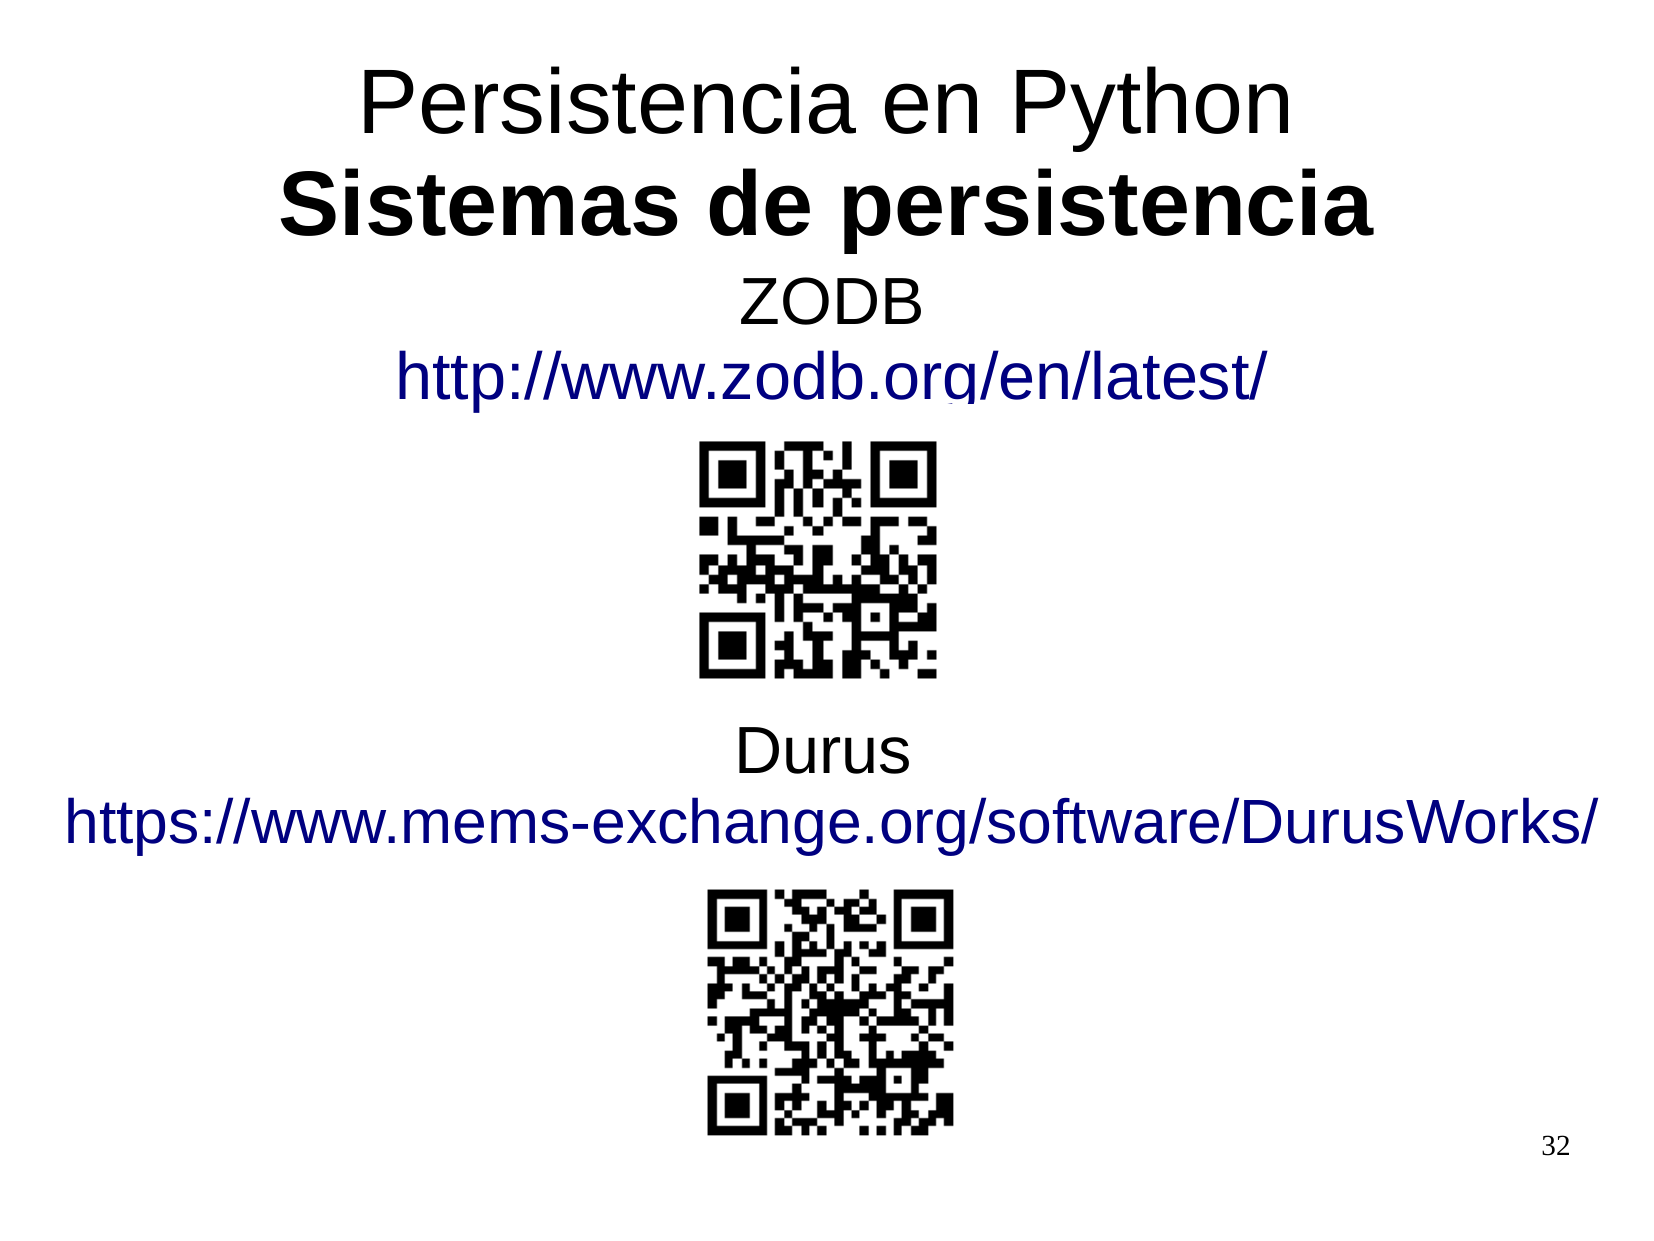

# Persistencia en Python Sistemas de persistencia
ZODB
http://www.zodb.org/en/latest/
Durus
https://www.mems-exchange.org/software/DurusWorks/
32